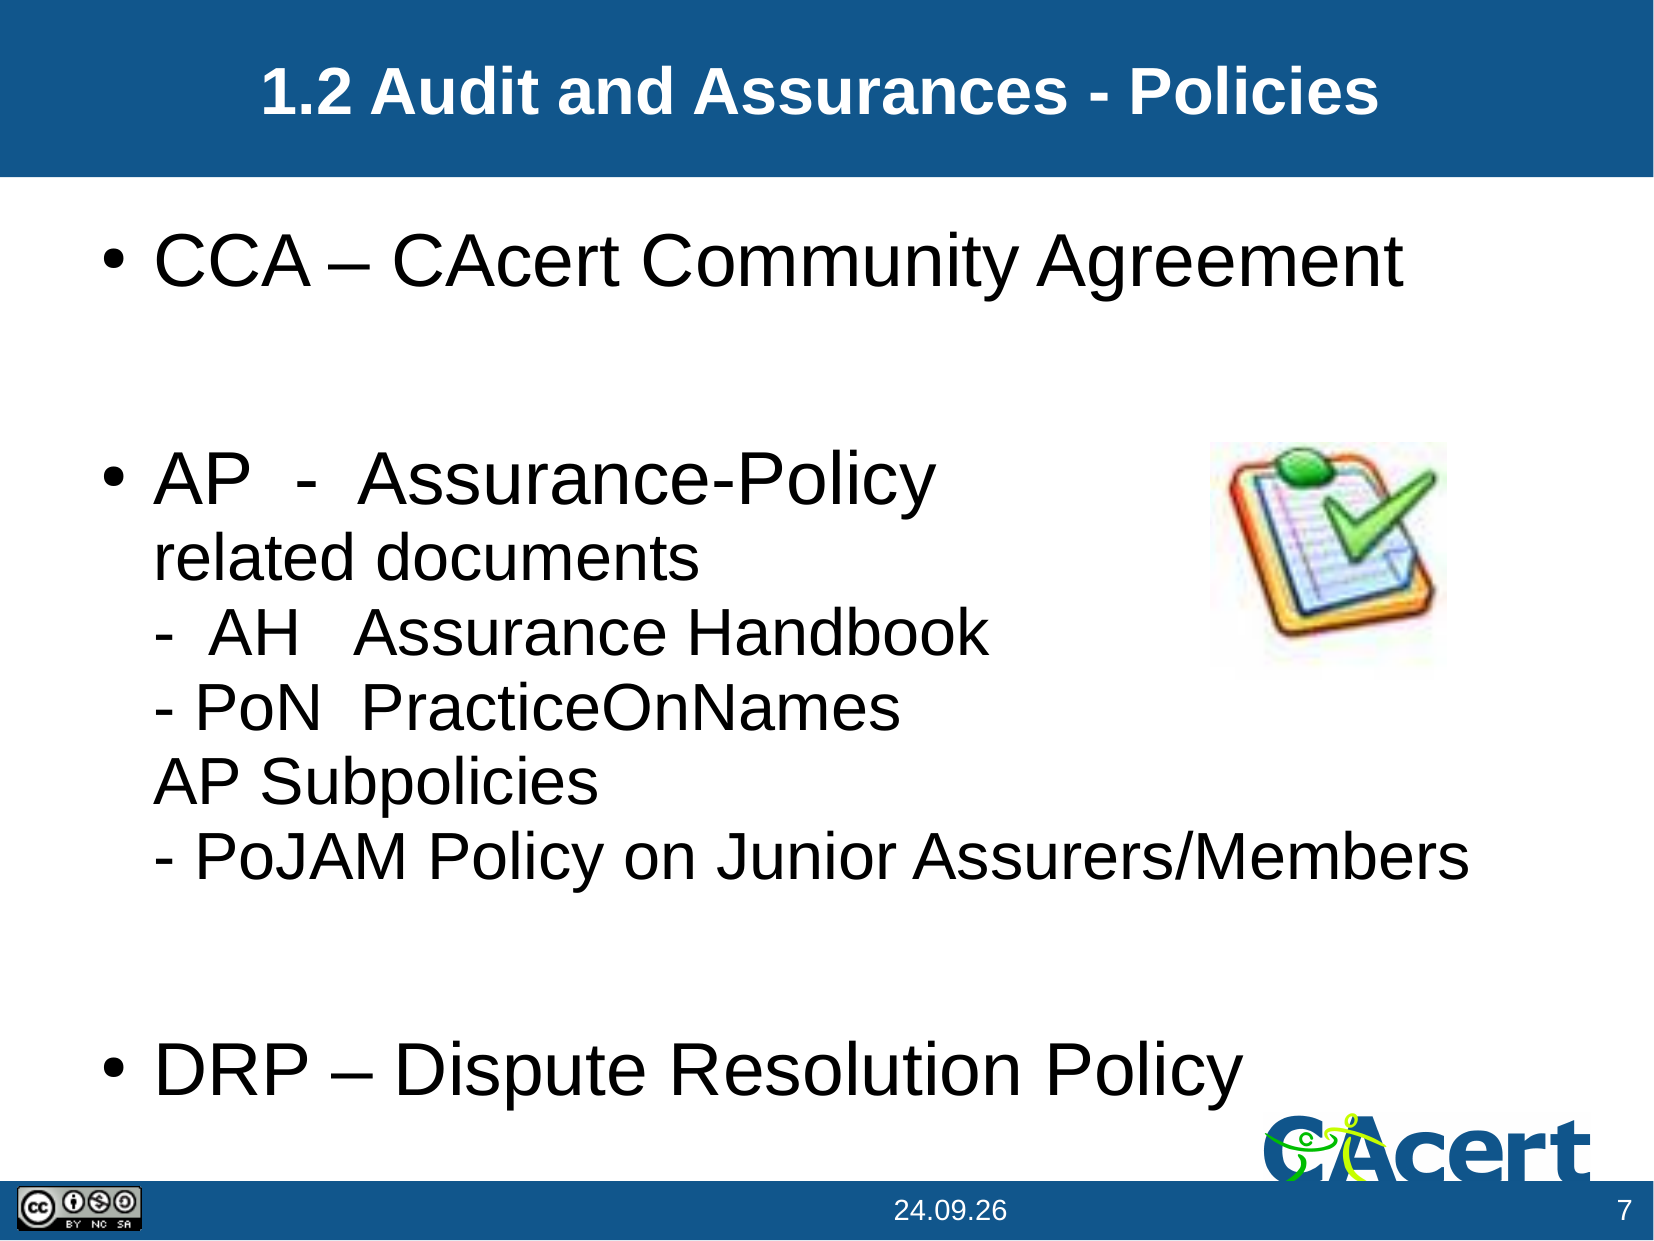

# 1.2 Audit and Assurances - Policies
CCA – CAcert Community Agreement
AP - Assurance-Policy
related documents
- AH Assurance Handbook
- PoN PracticeOnNames
AP Subpolicies
- PoJAM Policy on Junior Assurers/Members
DRP – Dispute Resolution Policy